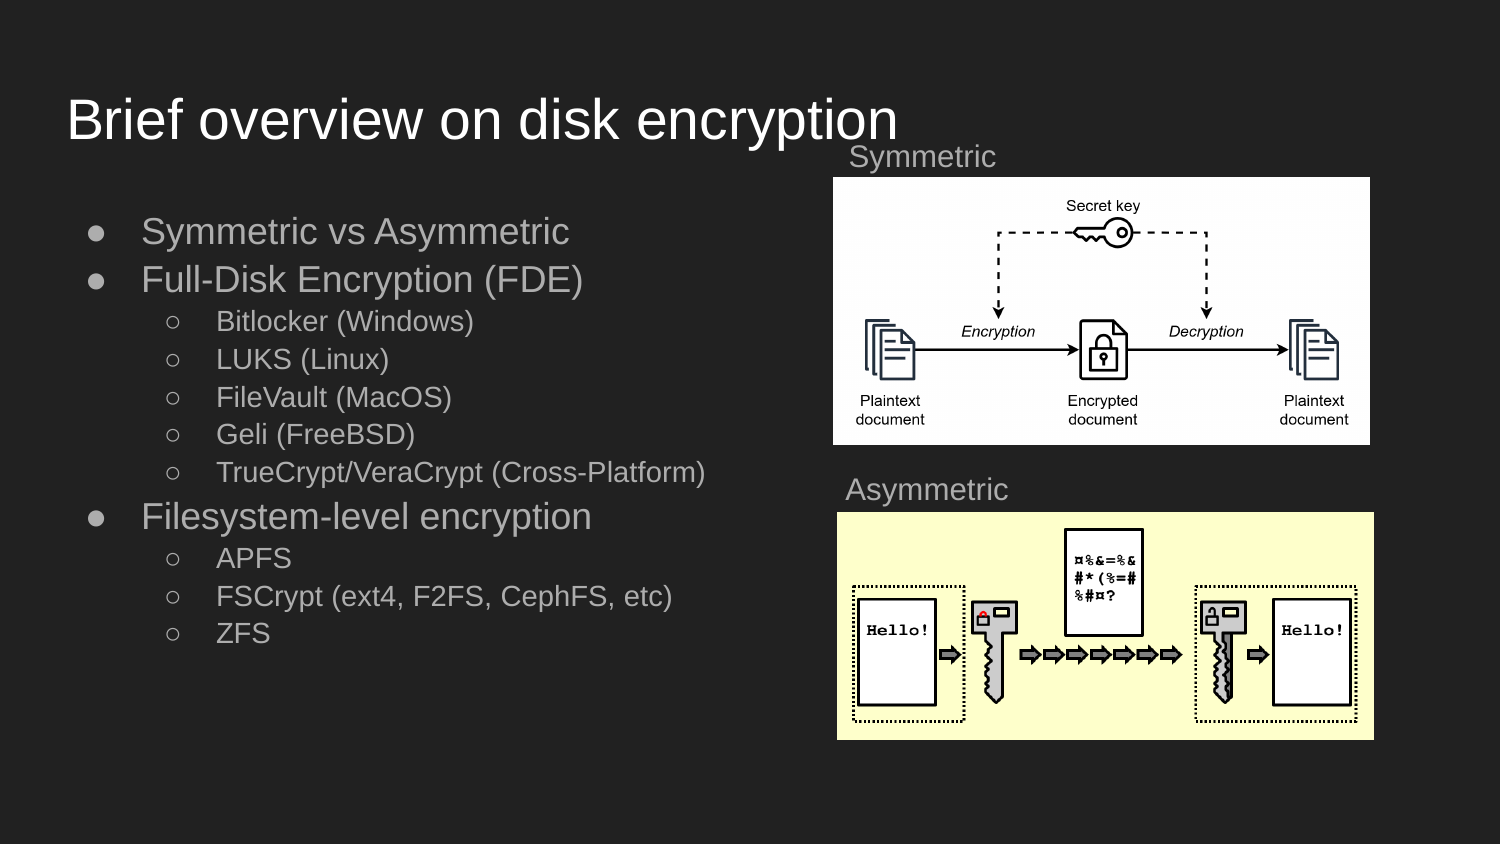

# Brief overview on disk encryption
Symmetric
Symmetric vs Asymmetric
Full-Disk Encryption (FDE)
Bitlocker (Windows)
LUKS (Linux)
FileVault (MacOS)
Geli (FreeBSD)
TrueCrypt/VeraCrypt (Cross-Platform)
Filesystem-level encryption
APFS
FSCrypt (ext4, F2FS, CephFS, etc)
ZFS
Asymmetric